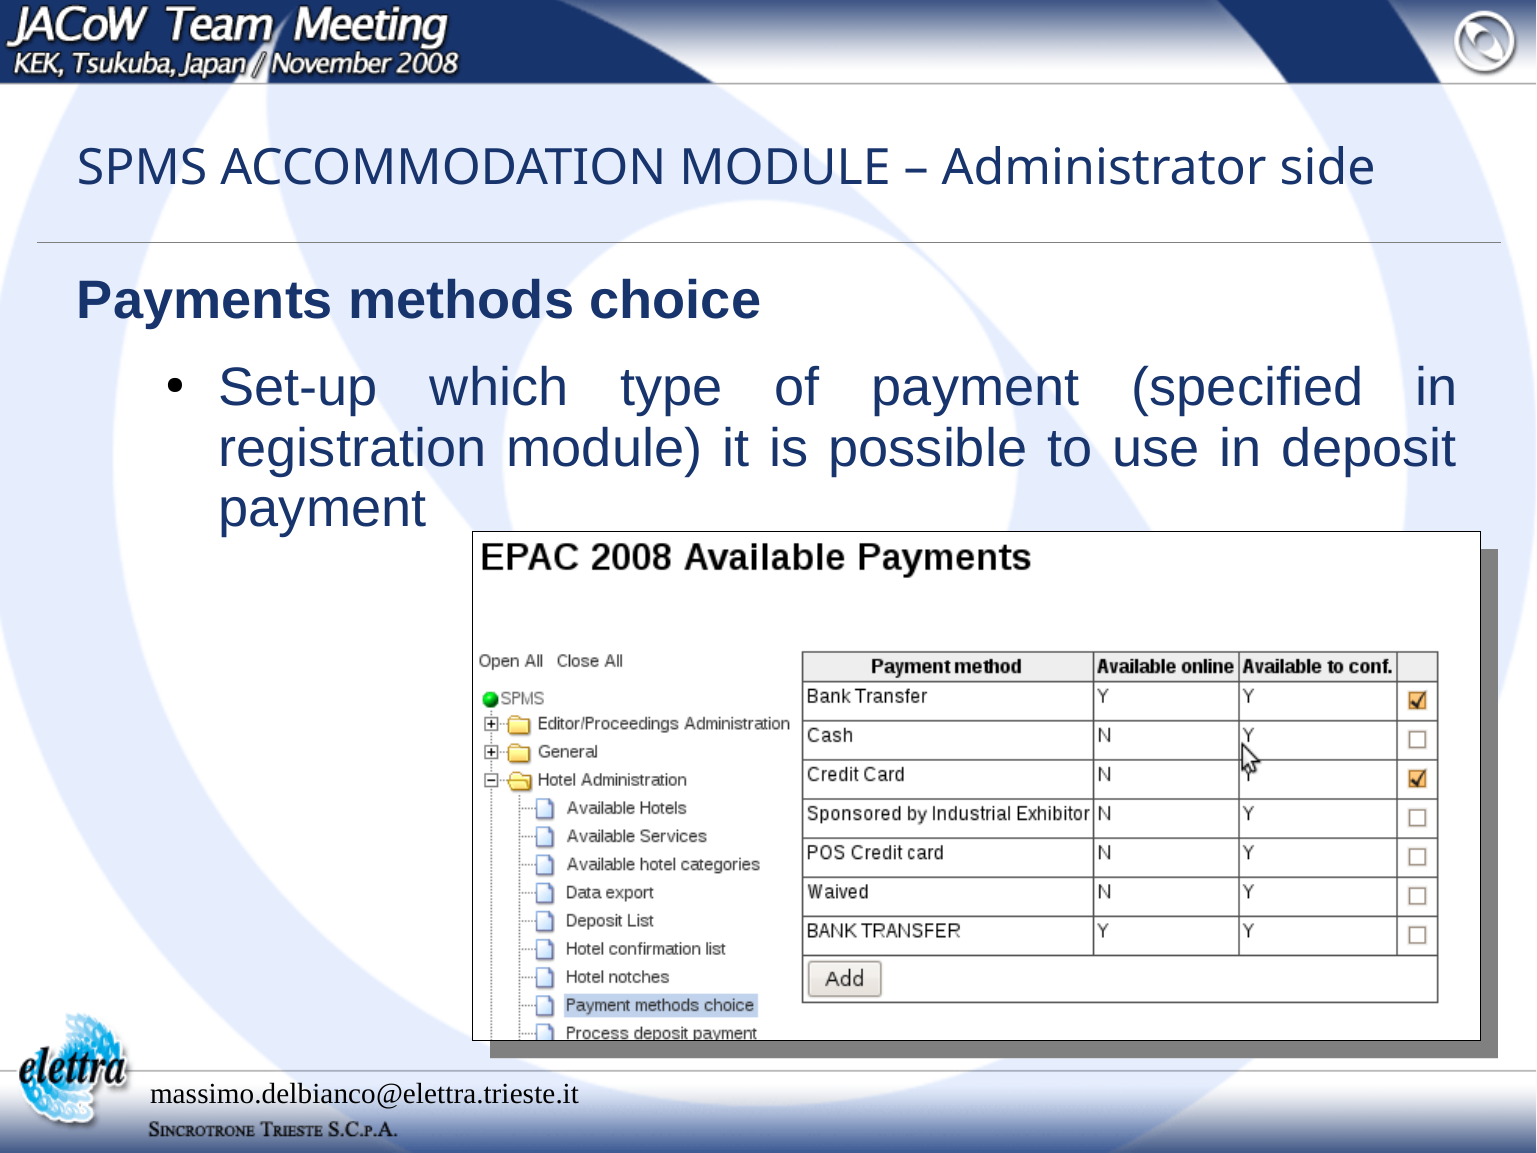

# SPMS ACCOMMODATION MODULE – Administrator side
Payments methods choice
Set-up which type of payment (specified in registration module) it is possible to use in deposit payment